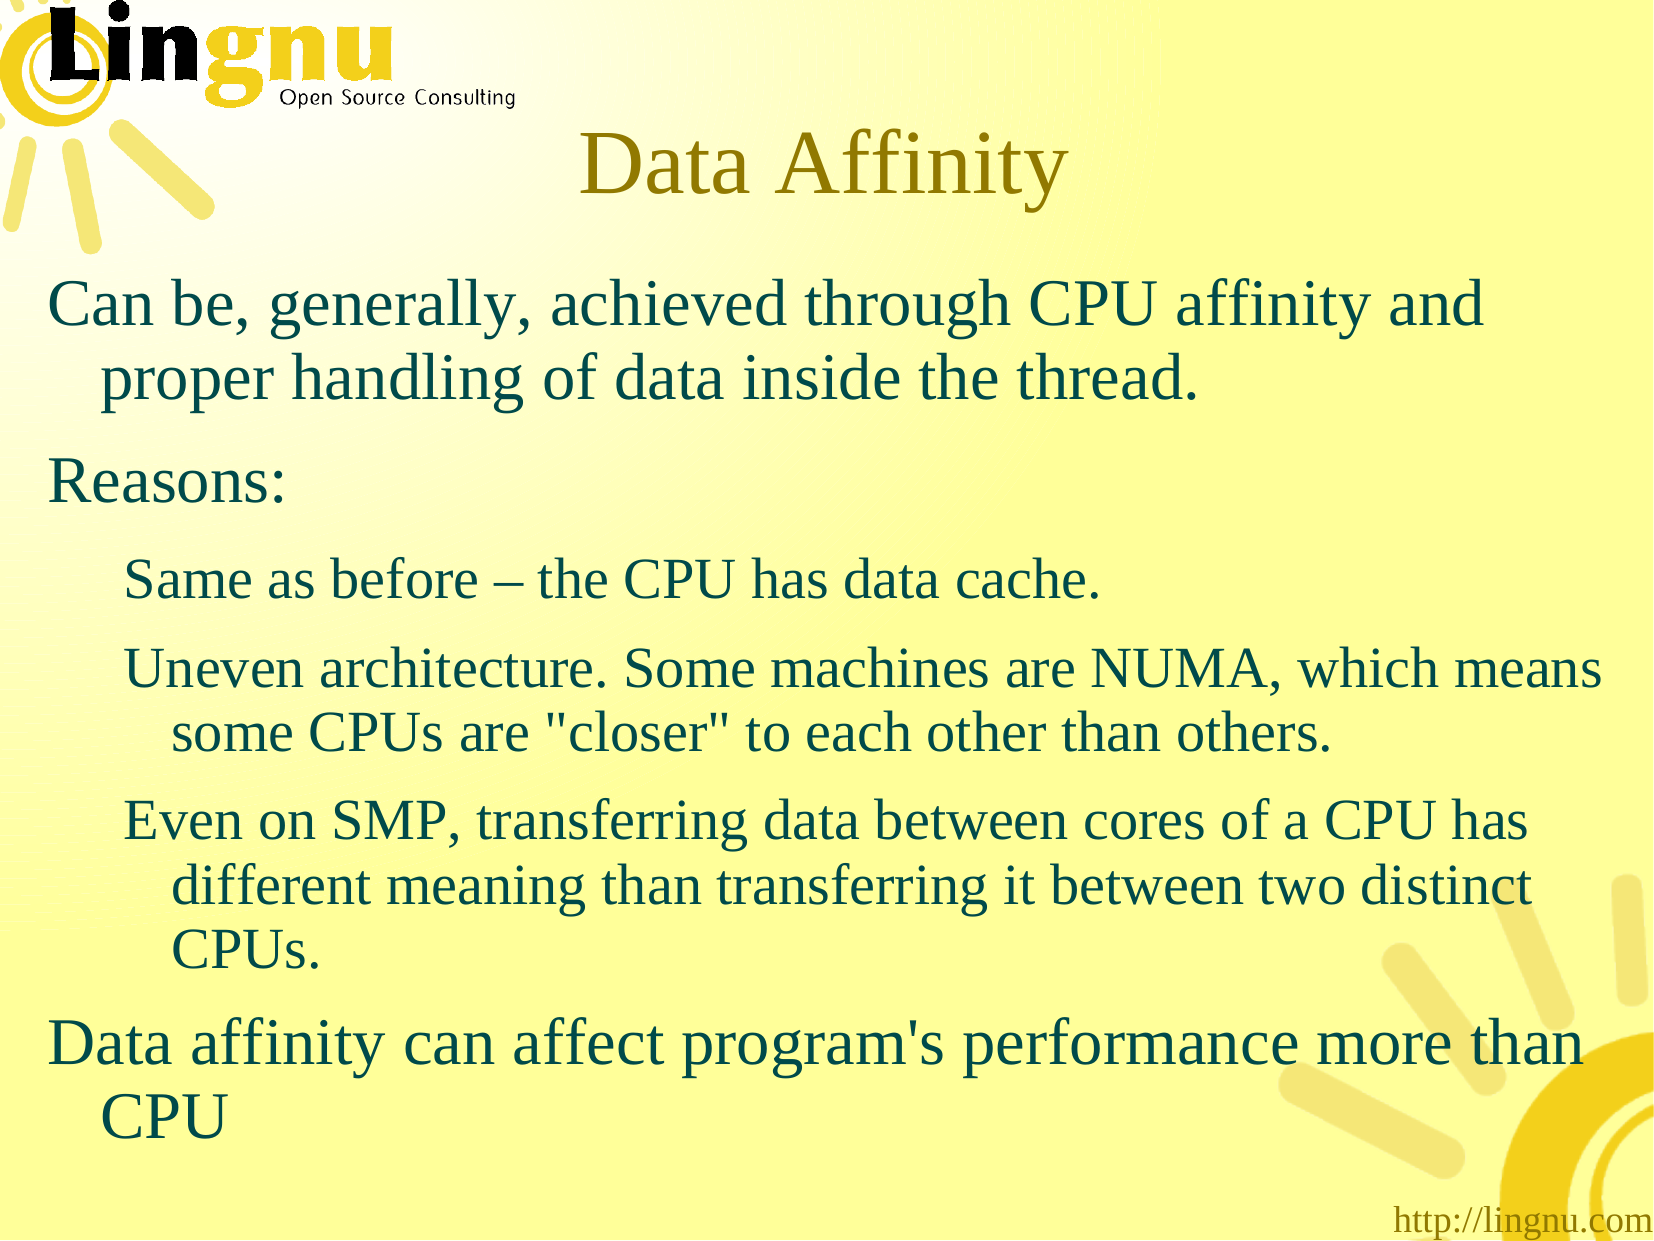

# Data Affinity
Can be, generally, achieved through CPU affinity and proper handling of data inside the thread.
Reasons:
Same as before – the CPU has data cache.
Uneven architecture. Some machines are NUMA, which means some CPUs are "closer" to each other than others.
Even on SMP, transferring data between cores of a CPU has different meaning than transferring it between two distinct CPUs.
Data affinity can affect program's performance more than CPU